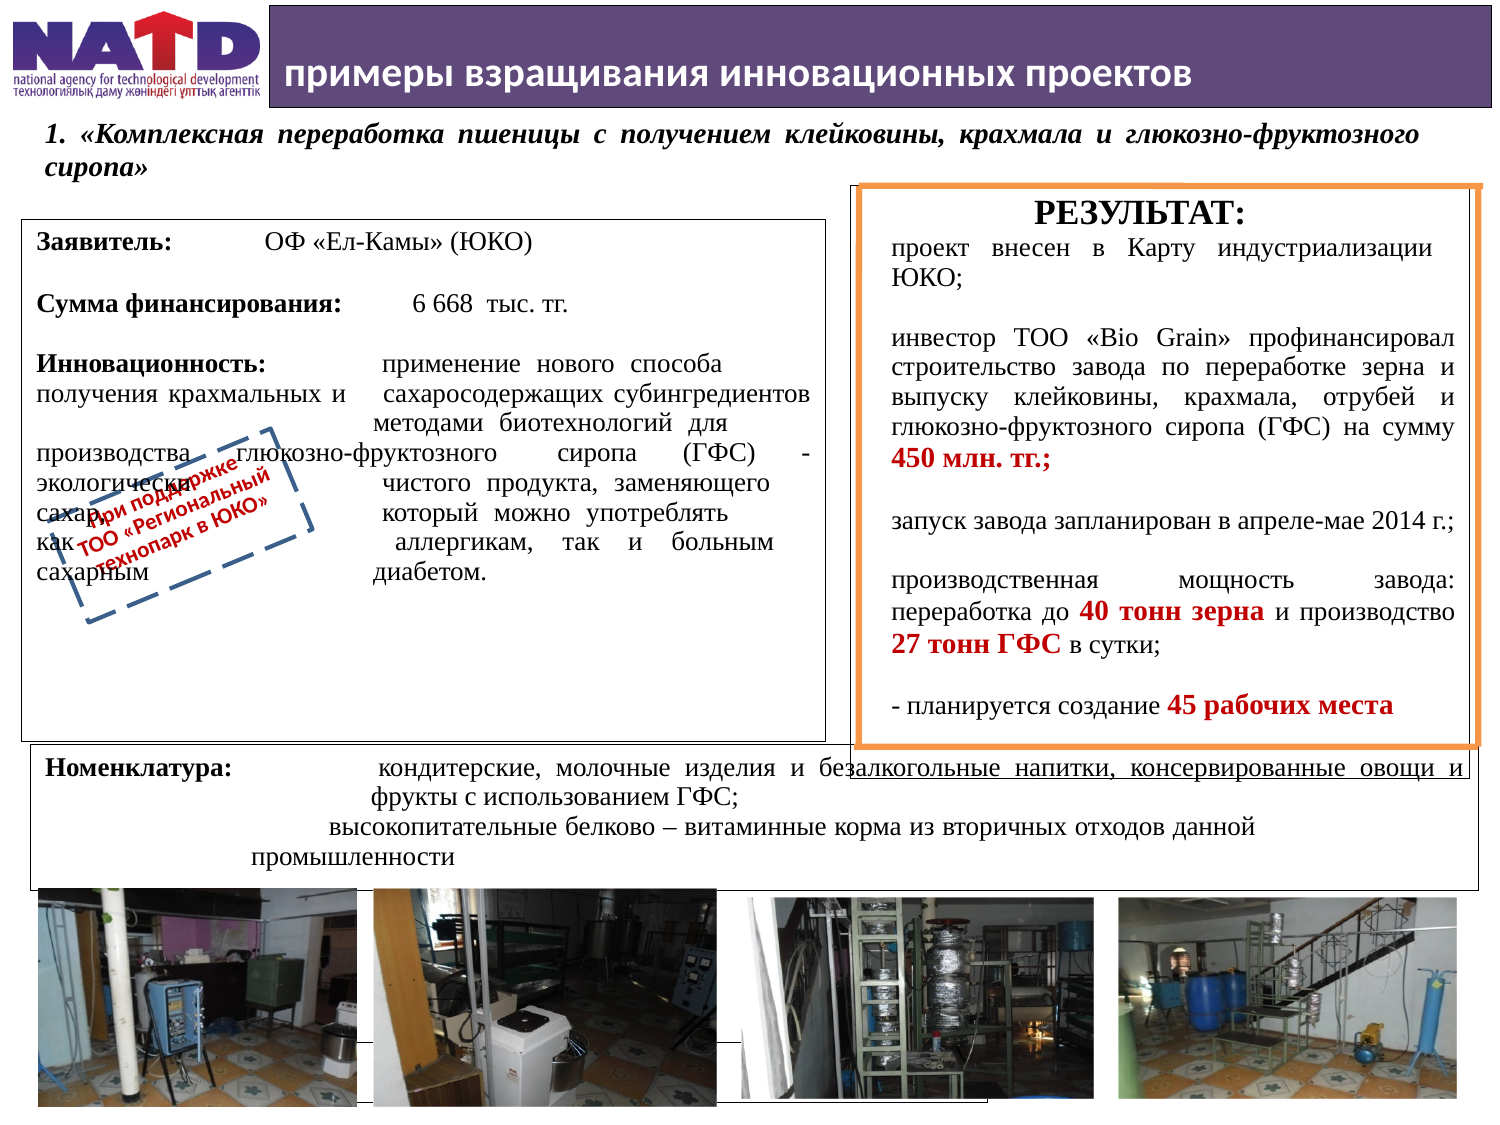

примеры взращивания инновационных проектов
1. «Комплексная переработка пшеницы с получением клейковины, крахмала и глюкозно-фруктозного сиропа»
РЕЗУЛЬТАТ:
проект внесен в Карту индустриализации ЮКО;
инвестор ТОО «Bio Grain» профинансировал строительство завода по переработке зерна и выпуску клейковины, крахмала, отрубей и глюкозно-фруктозного сиропа (ГФС) на сумму 450 млн. тг.;
запуск завода запланирован в апреле-мае 2014 г.;
производственная мощность завода: переработка до 40 тонн зерна и производство 27 тонн ГФС в сутки;
- планируется создание 45 рабочих места
Заявитель: 		 ОФ «Ел-Камы» (ЮКО)
Сумма финансирования: 	 6 668 тыс. тг.
Инновационность: 	применение нового способа 	получения крахмальных и 	сахаросодержащих субингредиентов 	методами биотехнологий для 	производства глюкозно-фруктозного 	сиропа (ГФС) - экологически 	чистого продукта, заменяющего 	сахар, 	который можно употреблять 	как 	аллергикам, так и больным 	сахарным 	диабетом.
При поддержке
ТОО «Региональный технопарк в ЮКО»
Номенклатура: 	кондитерские, молочные изделия и безалкогольные напитки, консервированные овощи и фрукты с использованием ГФС;
			 высокопитательные белково – витаминные корма из вторичных отходов данной 		 промышленности